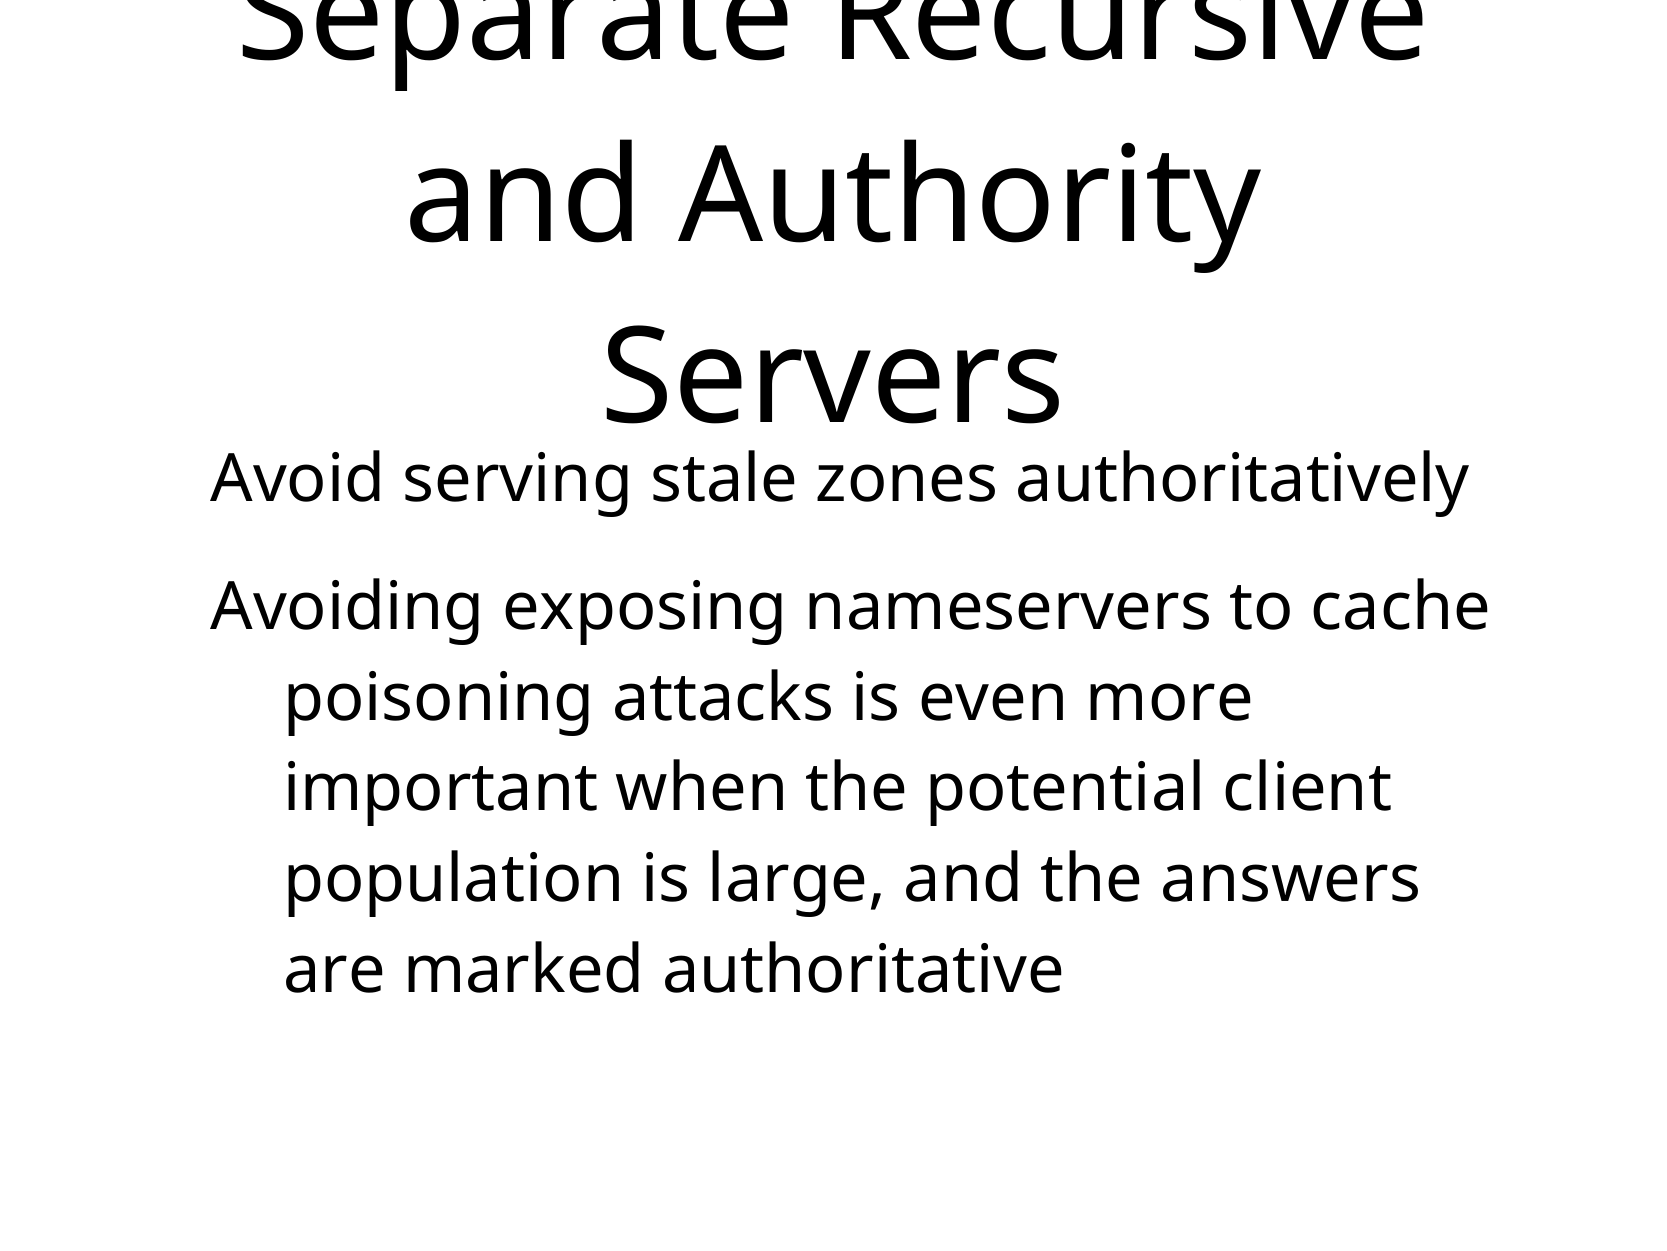

# Separate Recursive and Authority Servers
Avoid serving stale zones authoritatively
Avoiding exposing nameservers to cache poisoning attacks is even more important when the potential client population is large, and the answers are marked authoritative